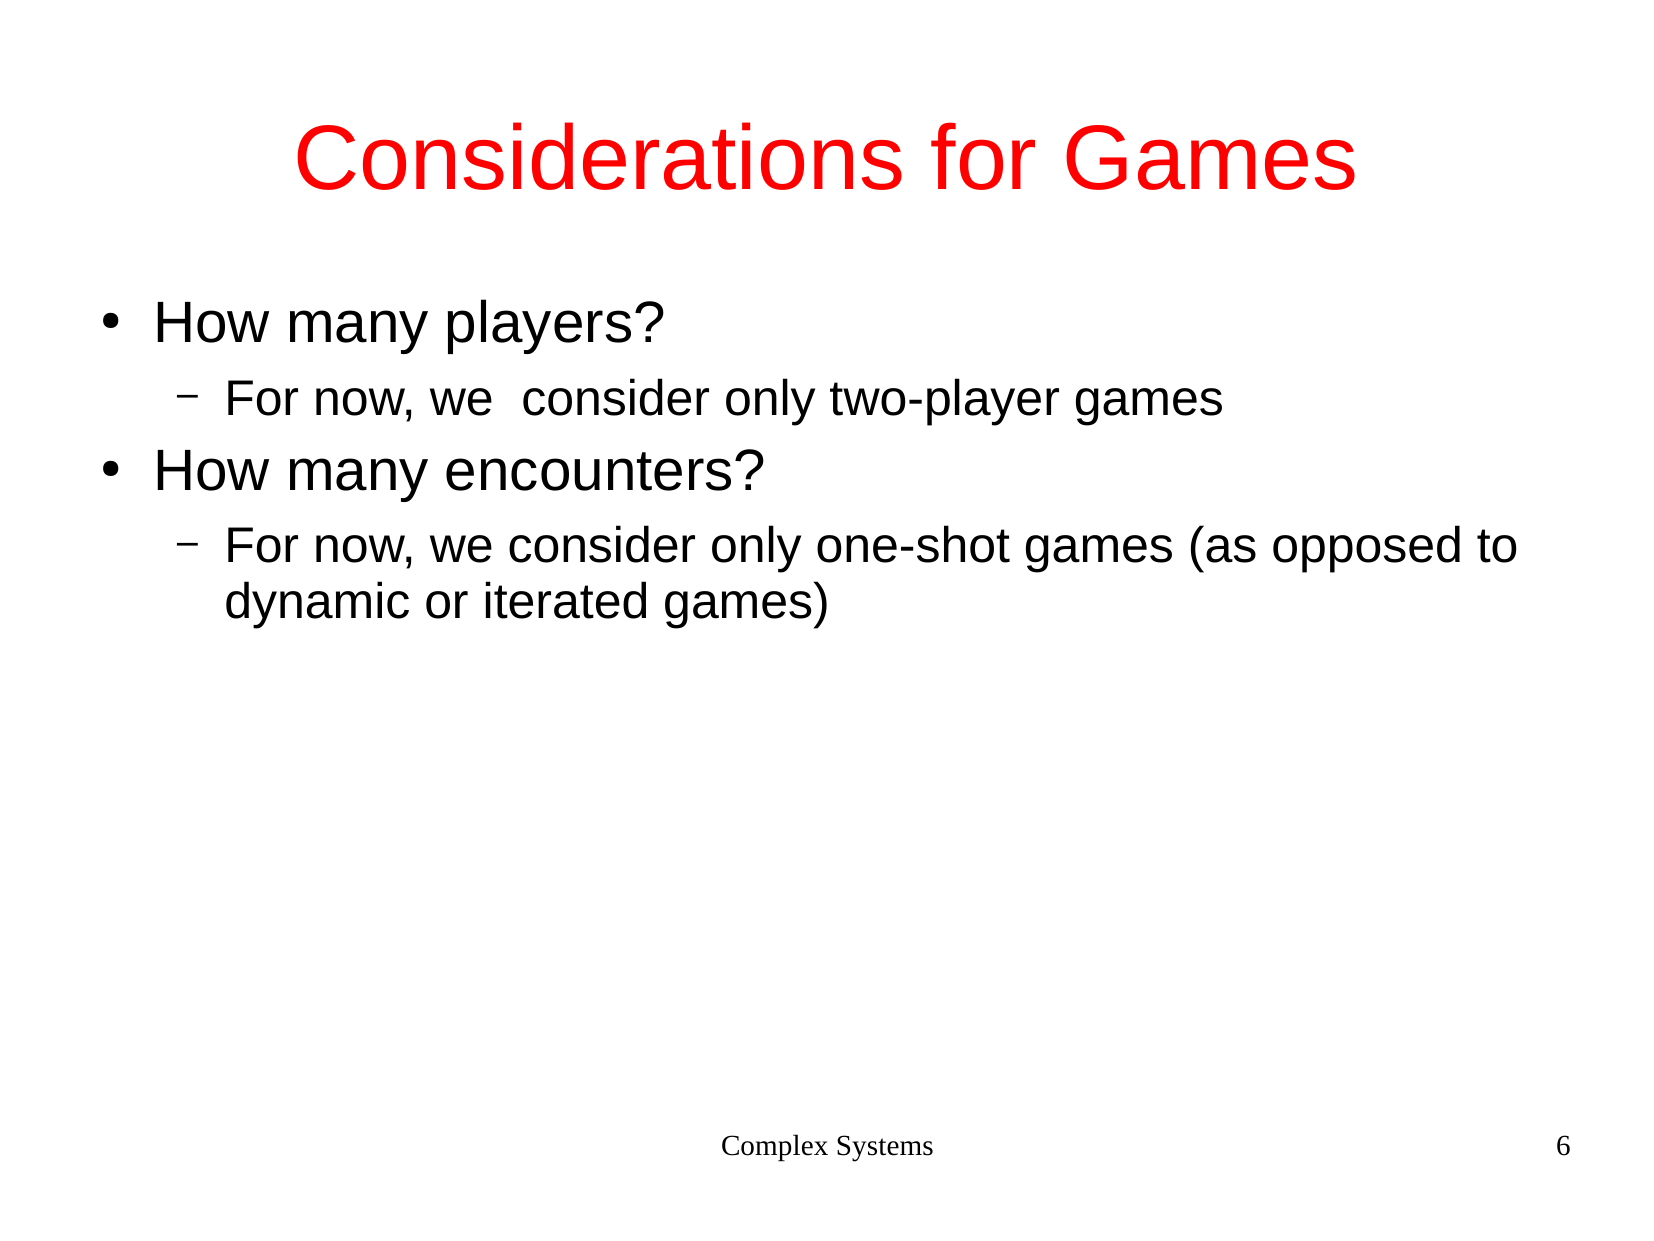

# Considerations for Games
How many players?
For now, we consider only two-player games
How many encounters?
For now, we consider only one-shot games (as opposed to dynamic or iterated games)
Complex Systems
6